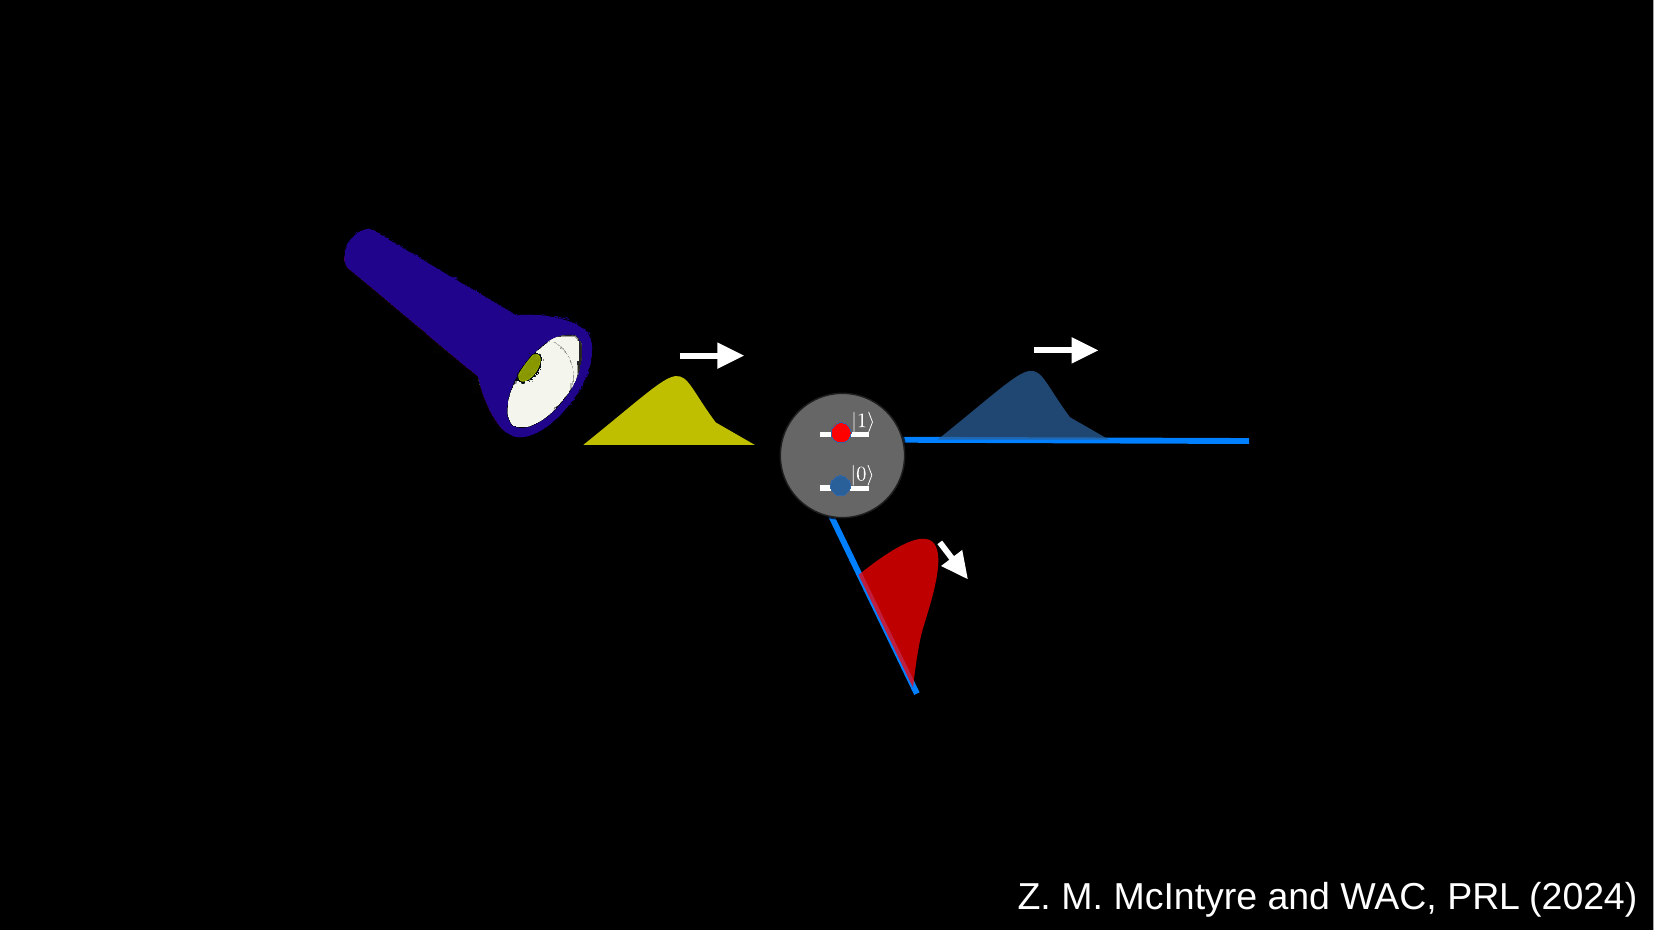

Z. M. McIntyre and WAC, PRL (2024)